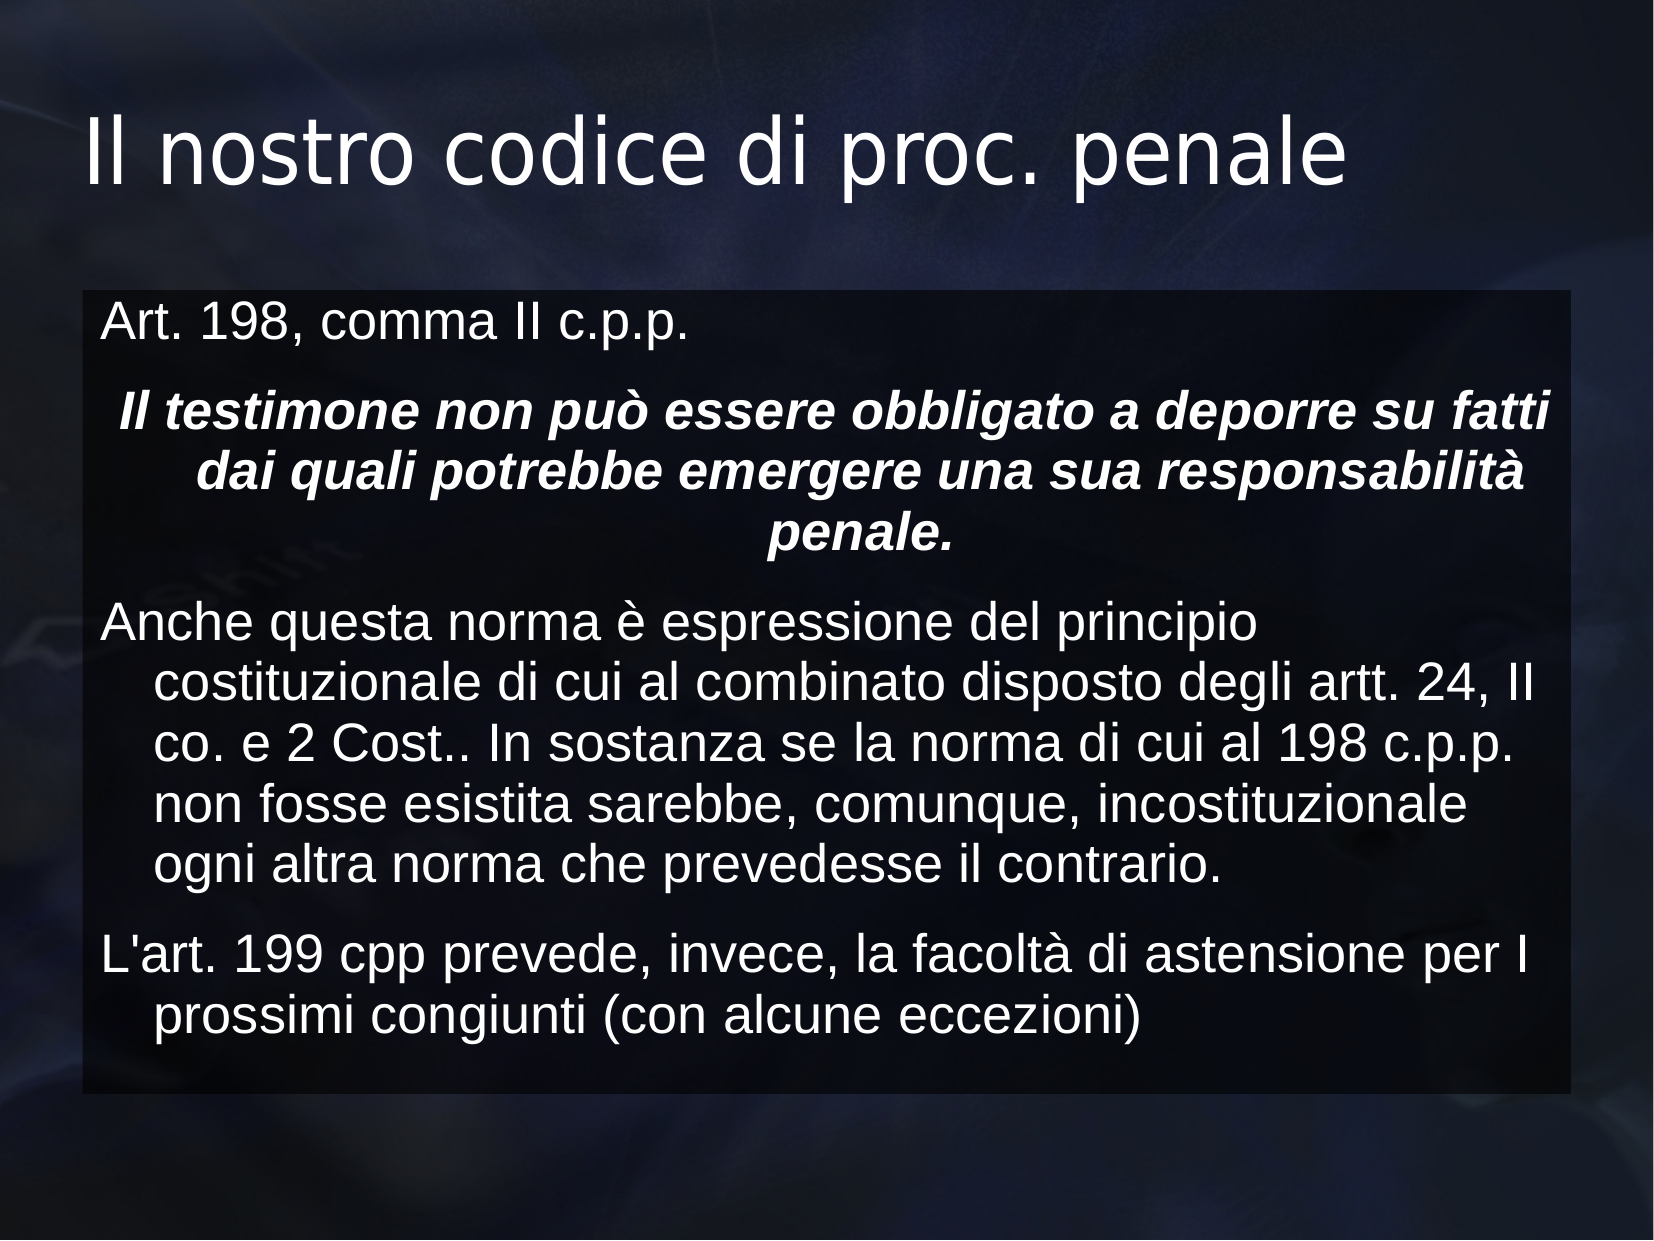

# Il nostro codice di proc. penale
Art. 198, comma II c.p.p.
Il testimone non può essere obbligato a deporre su fatti dai quali potrebbe emergere una sua responsabilità penale.
Anche questa norma è espressione del principio costituzionale di cui al combinato disposto degli artt. 24, II co. e 2 Cost.. In sostanza se la norma di cui al 198 c.p.p. non fosse esistita sarebbe, comunque, incostituzionale ogni altra norma che prevedesse il contrario.
L'art. 199 cpp prevede, invece, la facoltà di astensione per I prossimi congiunti (con alcune eccezioni)